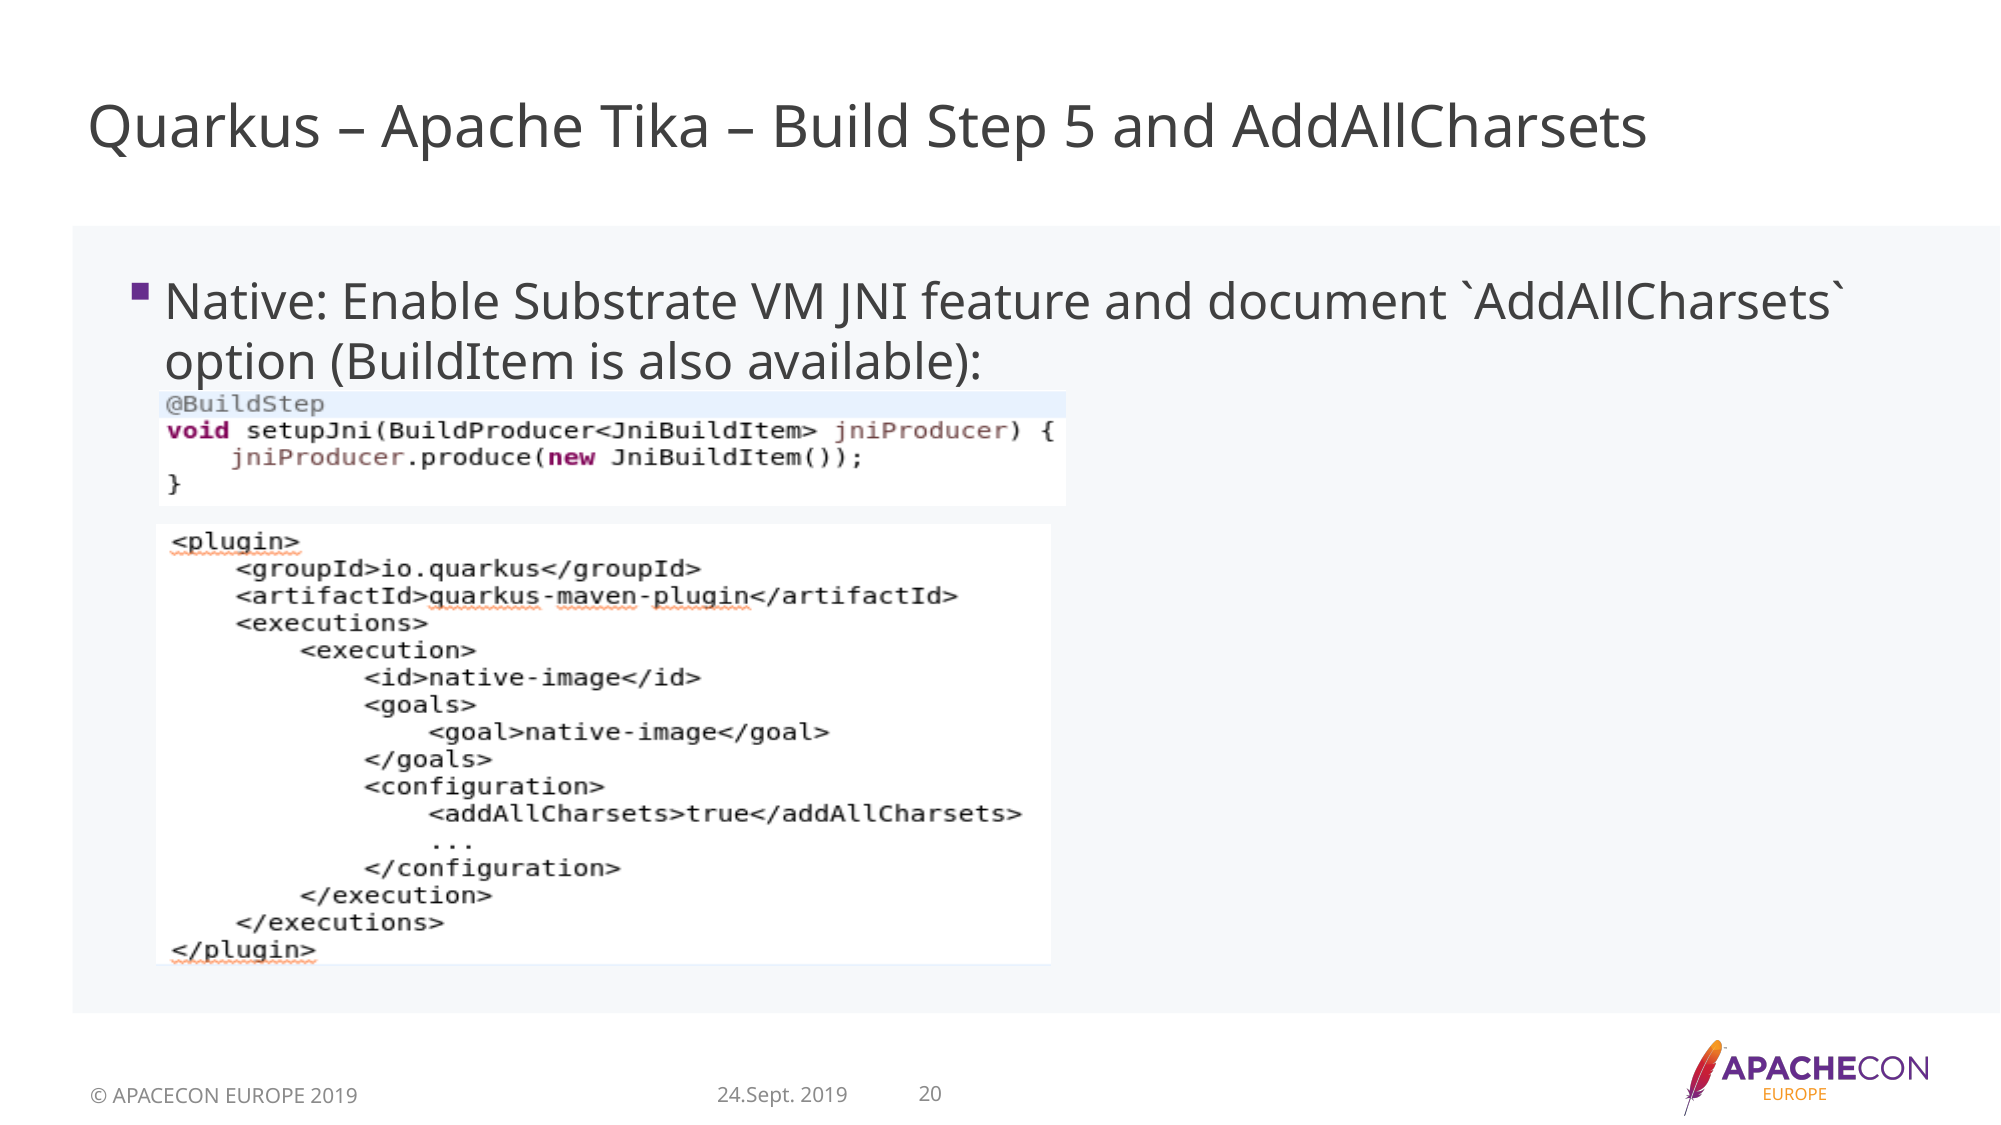

# Quarkus – Apache Tika – Build Step 5 and AddAllCharsets
Native: Enable Substrate VM JNI feature and document `AddAllCharsets` option (BuildItem is also available):
© APACECON EUROPE 2019
24.Sept. 2019